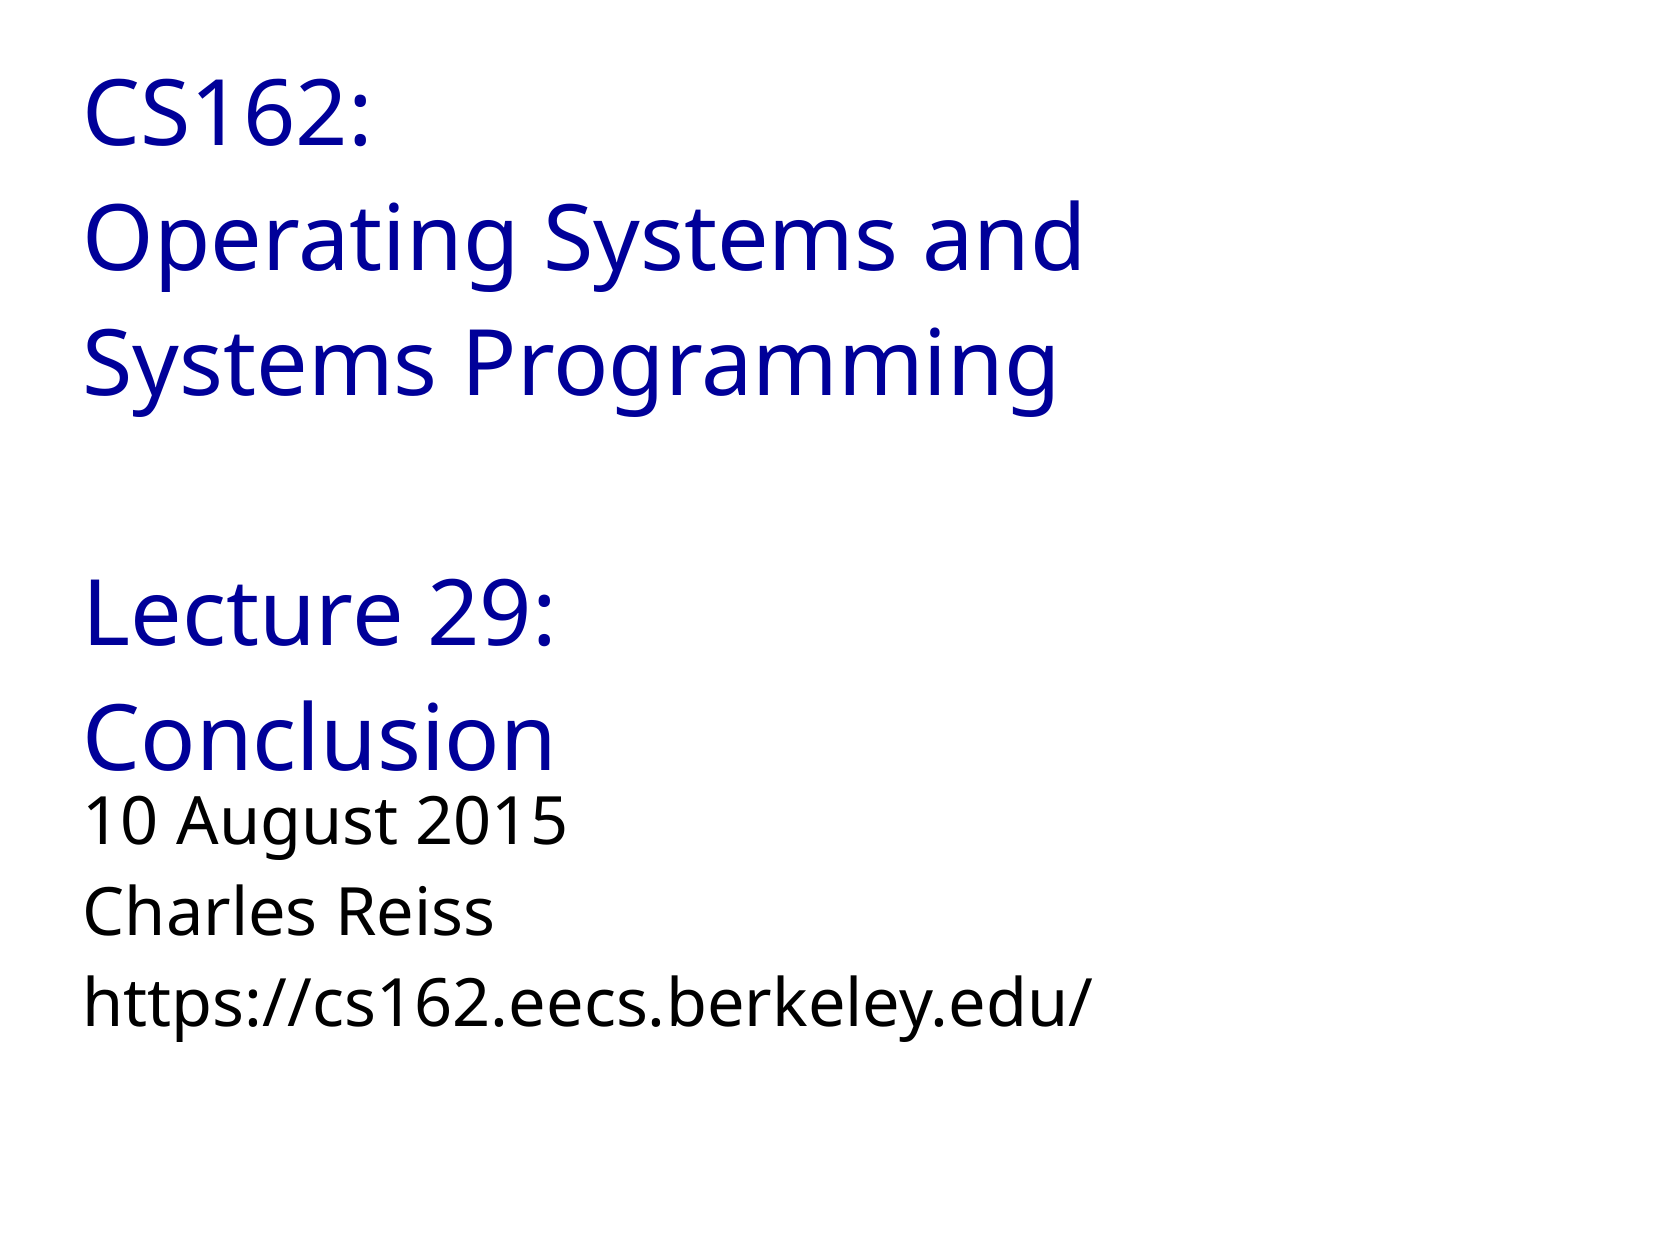

# CS162: Operating Systems and Systems Programming Lecture 29: Conclusion
10 August 2015
Charles Reiss
https://cs162.eecs.berkeley.edu/